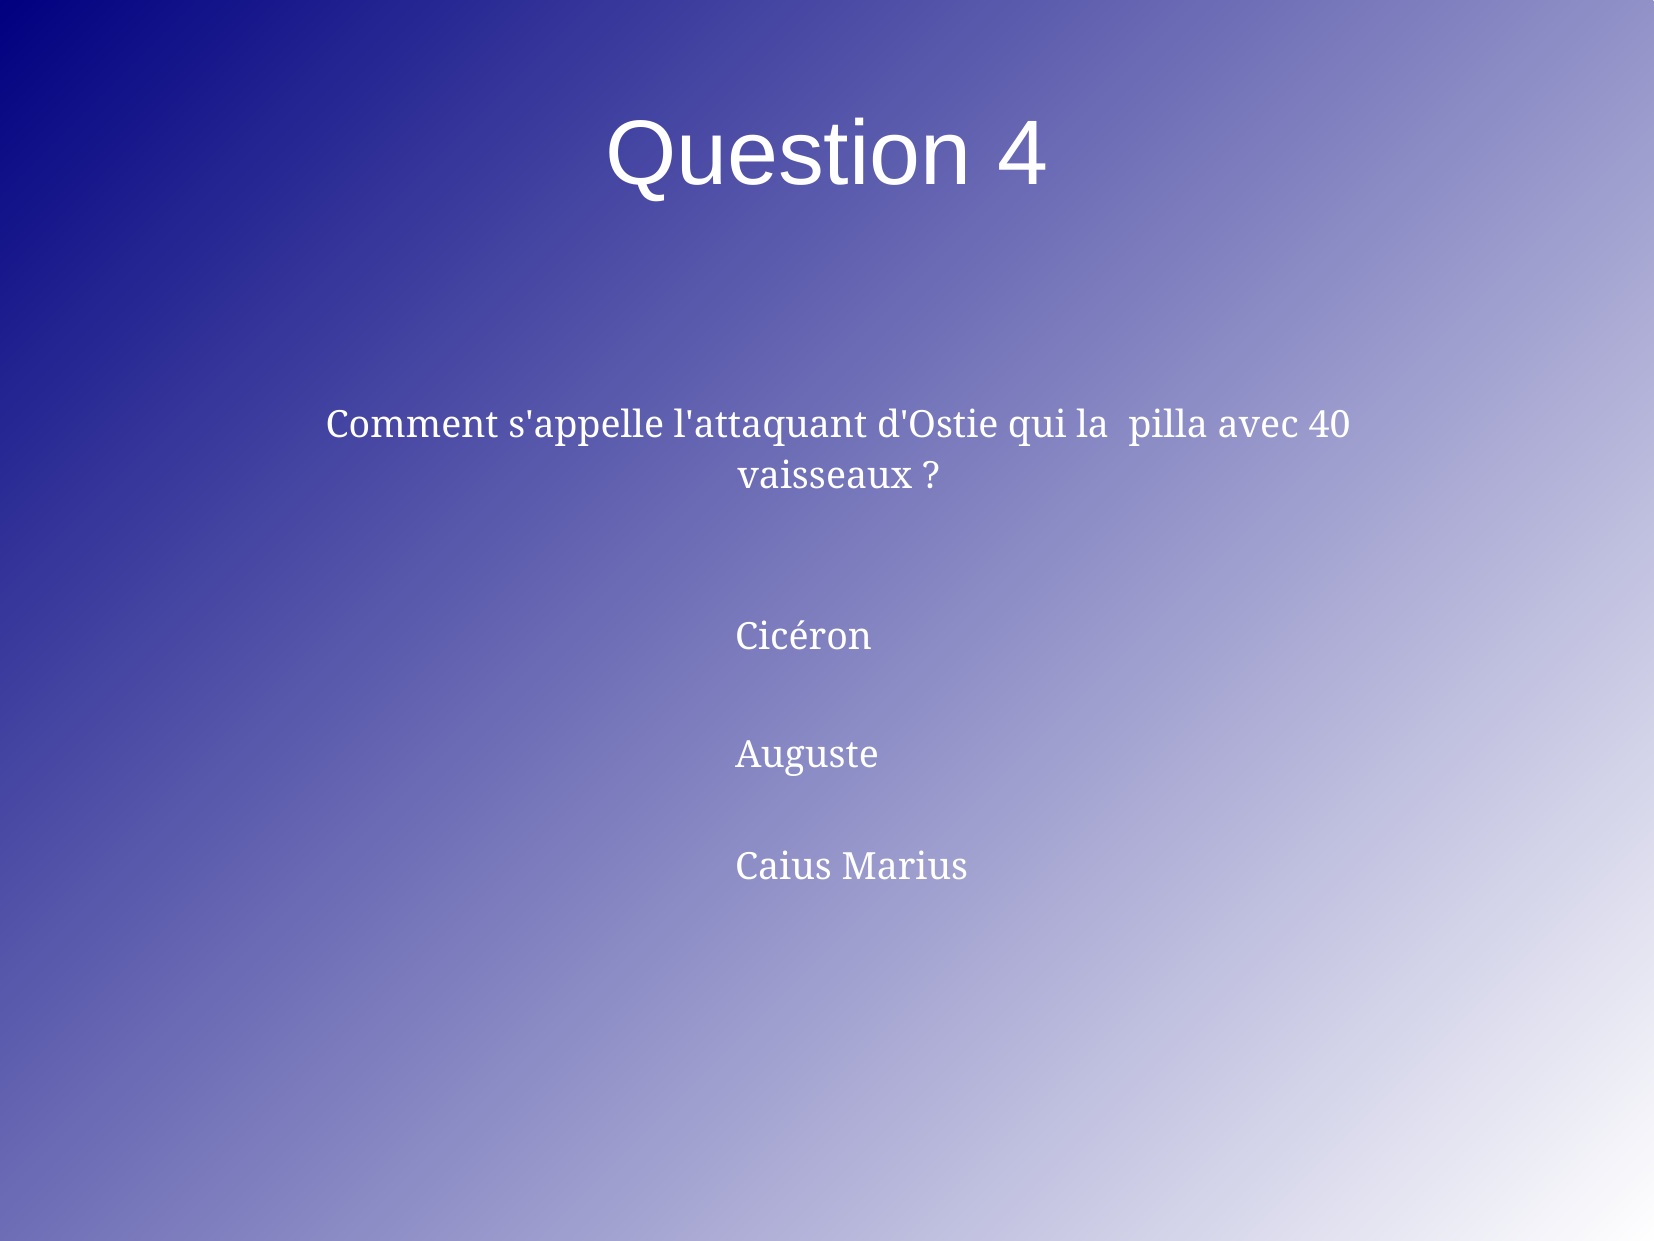

# Question 4
Comment s'appelle l'attaquant d'Ostie qui la pilla avec 40 vaisseaux ?
Cicéron
Auguste
Caius Marius